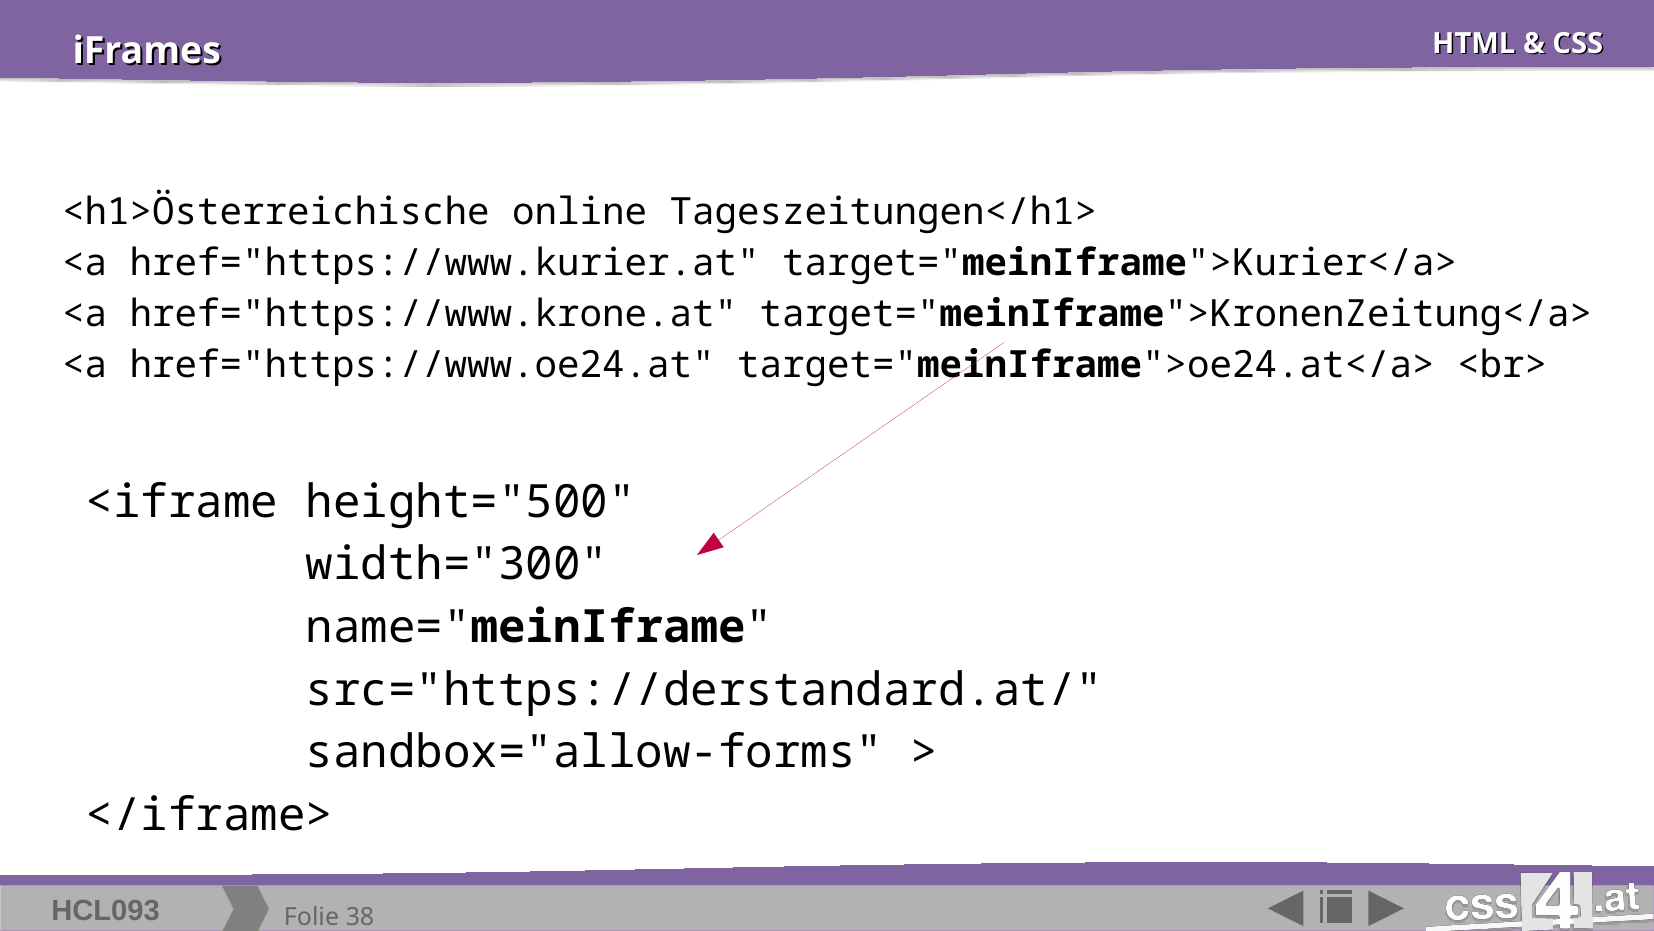

HTML & CSS
iFrames
<h1>Österreichische online Tageszeitungen</h1>
<a href="https://www.kurier.at" target="meinIframe">Kurier</a>
<a href="https://www.krone.at" target="meinIframe">KronenZeitung</a>
<a href="https://www.oe24.at" target="meinIframe">oe24.at</a> <br>
<iframe height="500"
 width="300"
 name="meinIframe"
 src="https://derstandard.at/"
 sandbox="allow-forms" >
</iframe>
HCL093
Folie